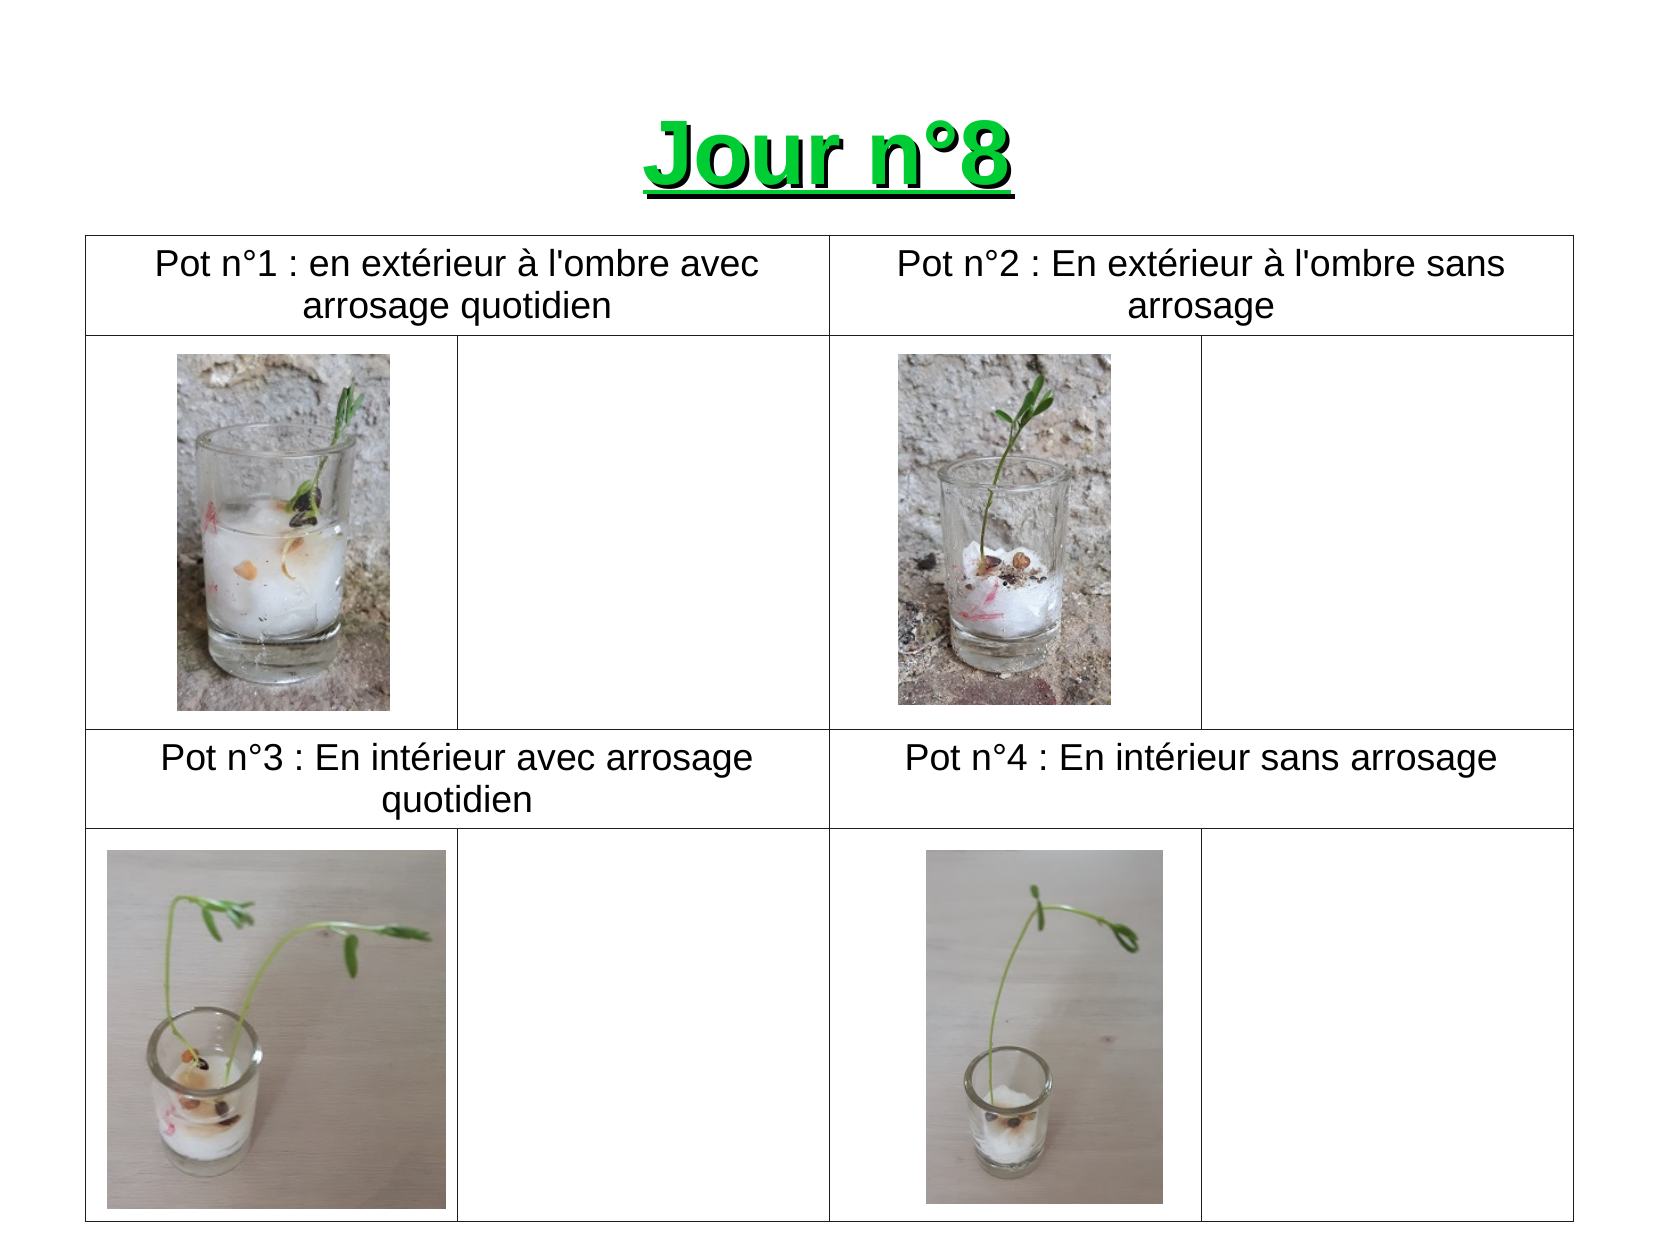

# Jour n°8
| Pot n°1 : en extérieur à l'ombre avec arrosage quotidien | | Pot n°2 : En extérieur à l'ombre sans arrosage | |
| --- | --- | --- | --- |
| | | | |
| Pot n°3 : En intérieur avec arrosage quotidien | | Pot n°4 : En intérieur sans arrosage | |
| | | | |